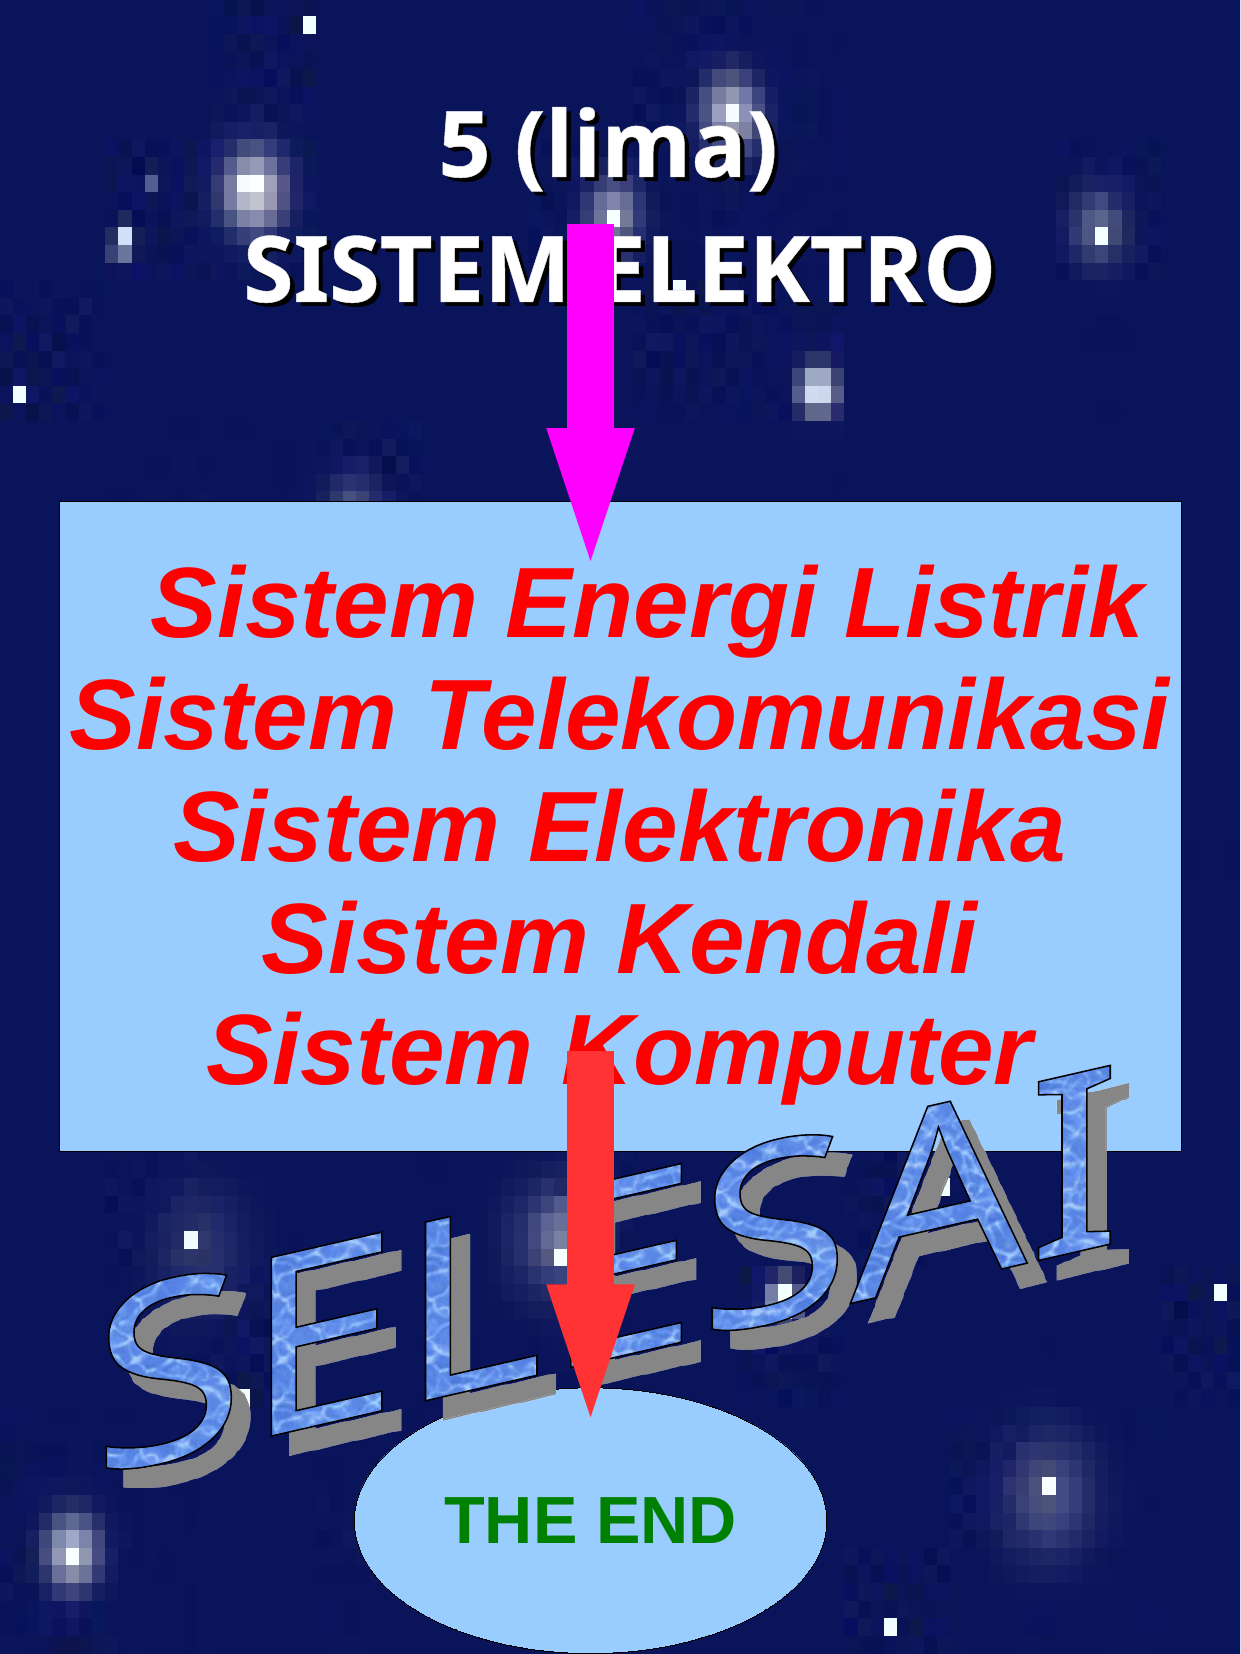

# 5 (lima) SISTEM ELEKTRO
 Sistem Energi Listrik
Sistem Telekomunikasi
Sistem Elektronika
Sistem Kendali
Sistem Komputer
SELESAI
THE END